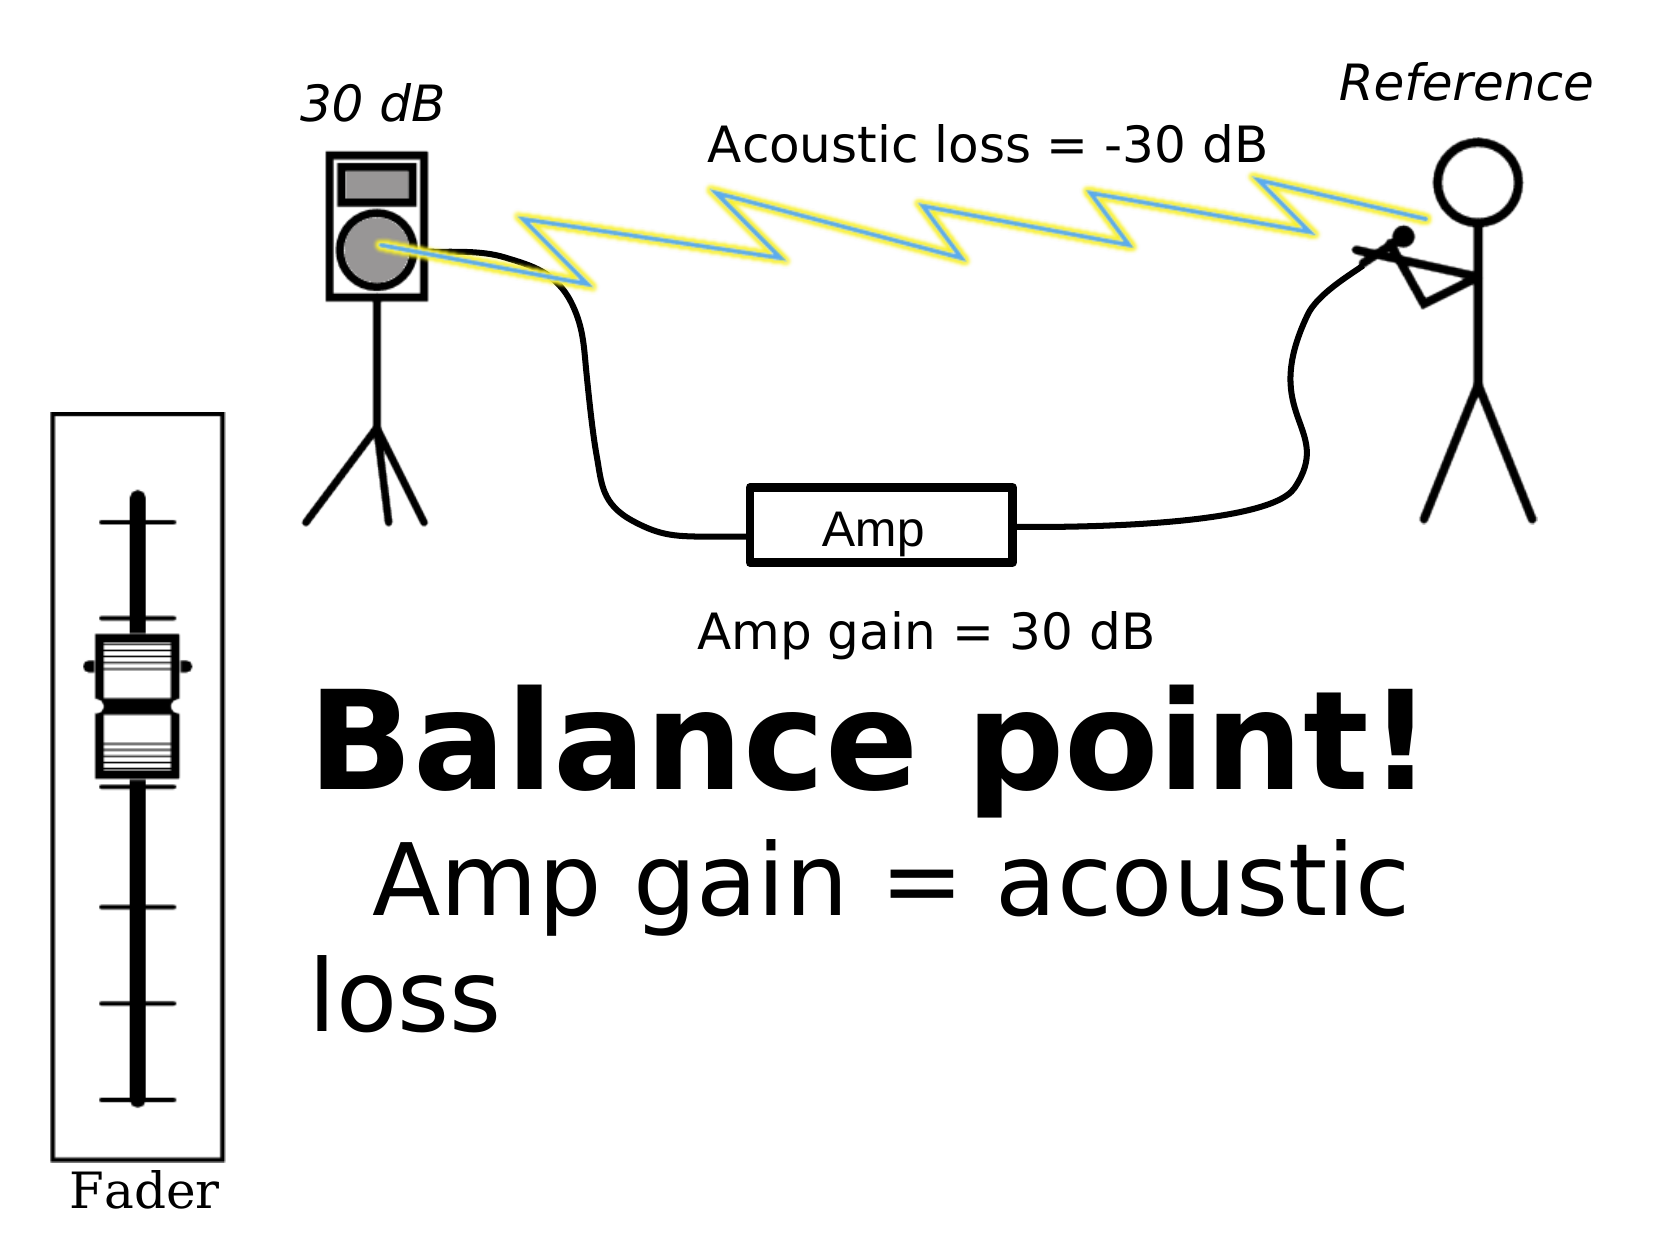

Reference
30 dB
Acoustic loss = -30 dB
Amp
Amp gain = 30 dB
Balance point!
 Amp gain = acoustic loss
Fader